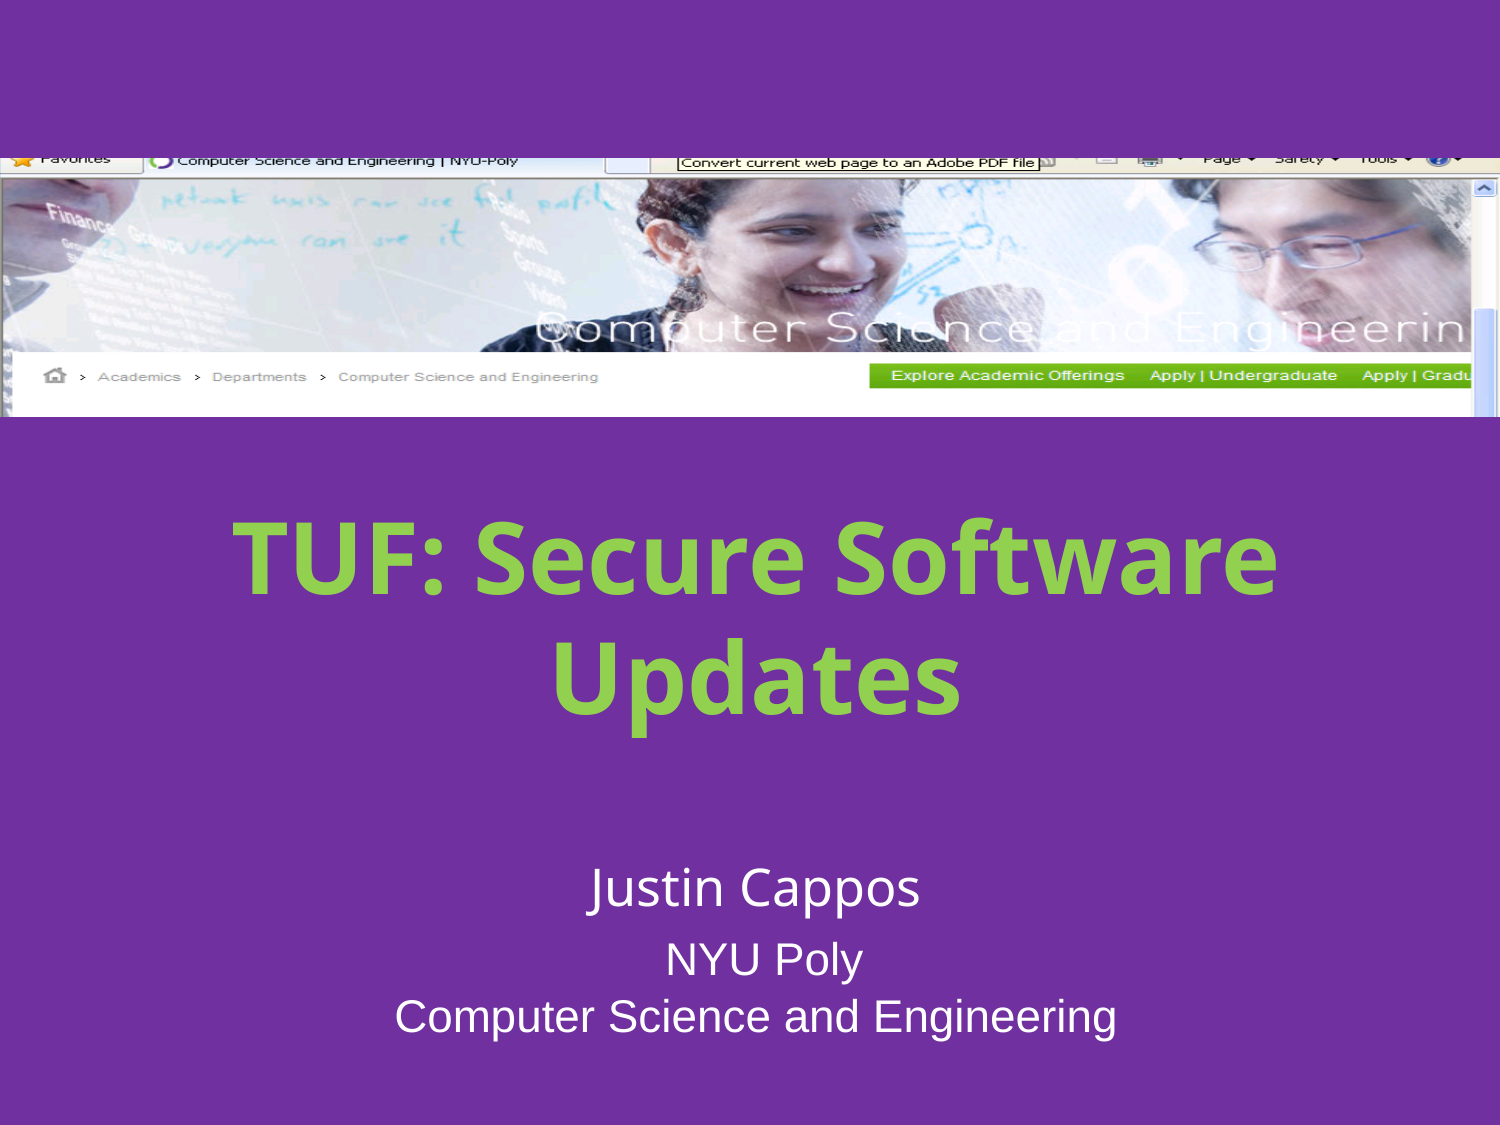

TUF: Secure Software Updates
Justin Cappos
 NYU Poly
Computer Science and Engineering